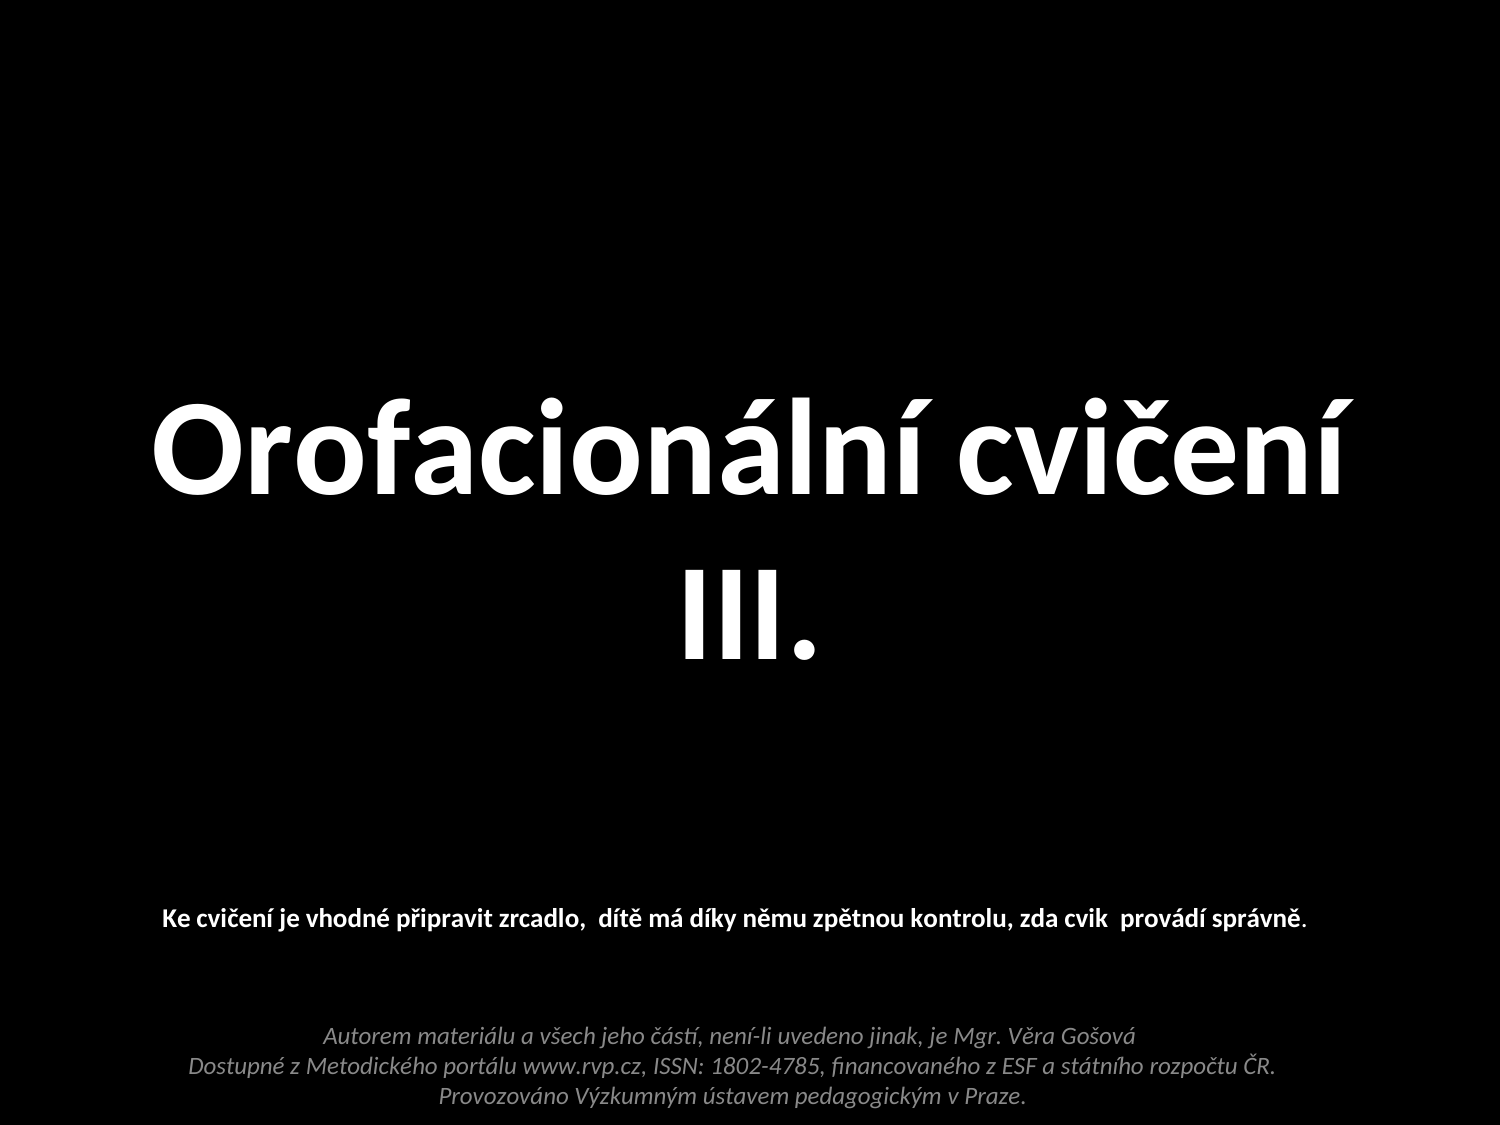

Orofacionální cvičení III.
Ke cvičení je vhodné připravit zrcadlo, dítě má díky němu zpětnou kontrolu, zda cvik provádí správně.
Autorem materiálu a všech jeho částí, není-li uvedeno jinak, je Mgr. Věra Gošová
Dostupné z Metodického portálu www.rvp.cz, ISSN: 1802-4785, financovaného z ESF a státního rozpočtu ČR. Provozováno Výzkumným ústavem pedagogickým v Praze.